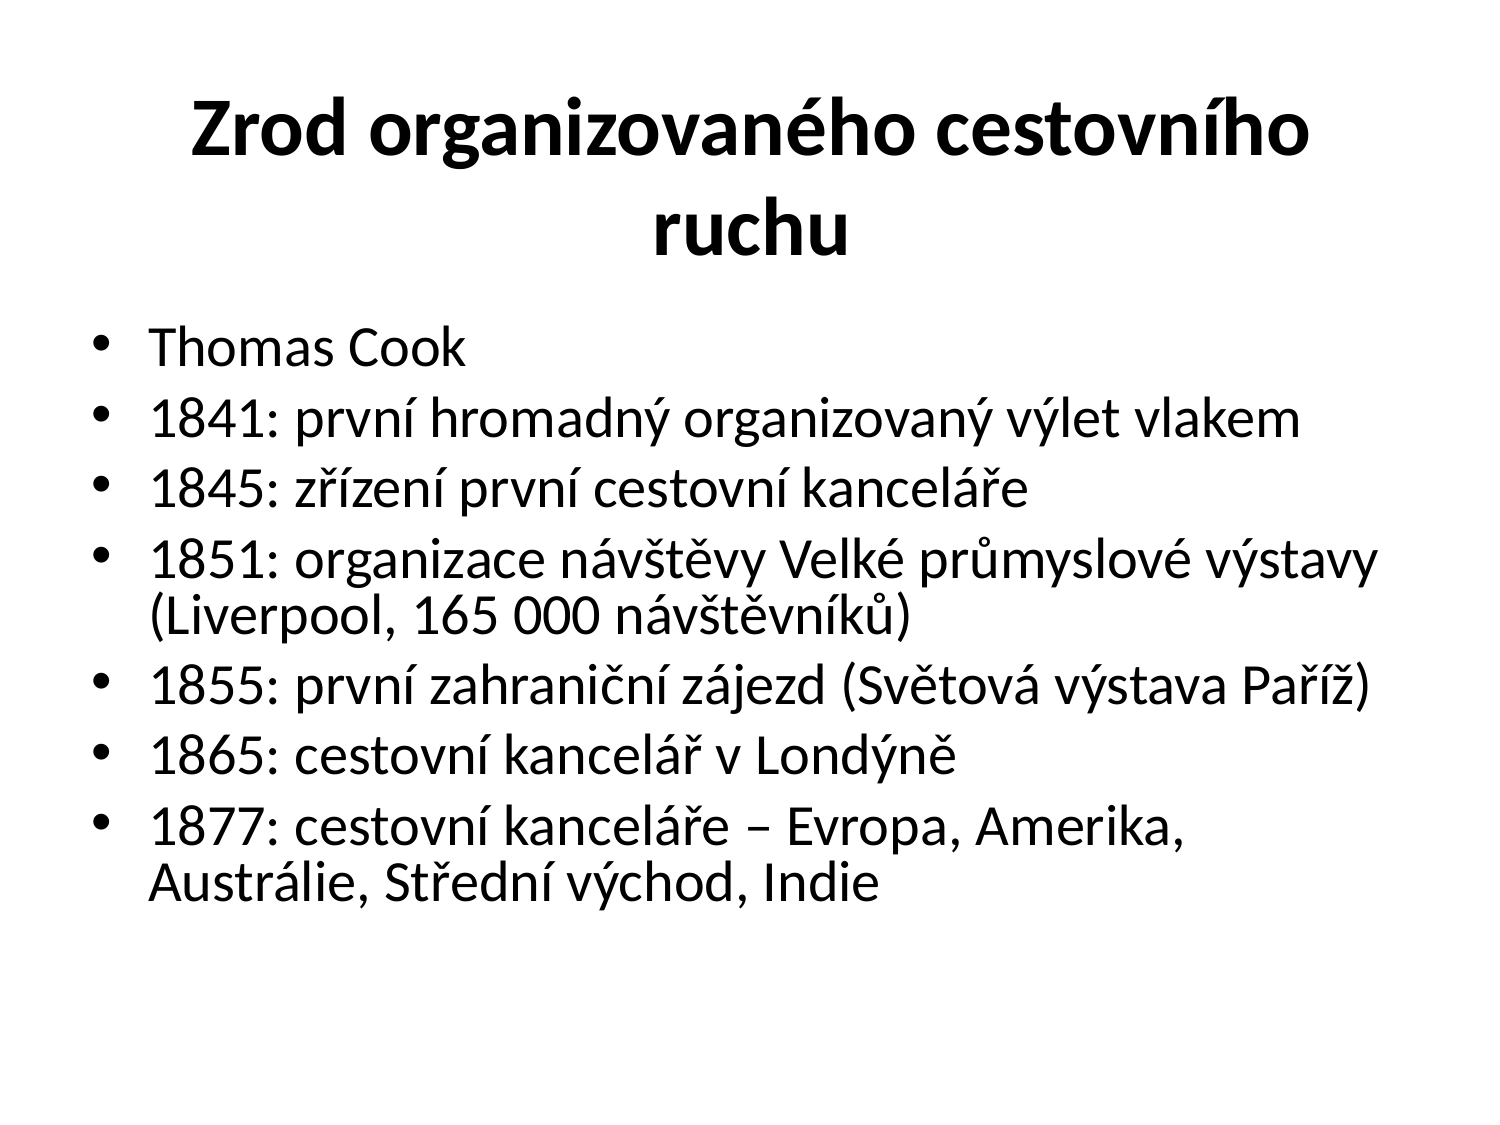

# Zrod organizovaného cestovního ruchu
Thomas Cook
1841: první hromadný organizovaný výlet vlakem
1845: zřízení první cestovní kanceláře
1851: organizace návštěvy Velké průmyslové výstavy (Liverpool, 165 000 návštěvníků)
1855: první zahraniční zájezd (Světová výstava Paříž)
1865: cestovní kancelář v Londýně
1877: cestovní kanceláře – Evropa, Amerika, Austrálie, Střední východ, Indie